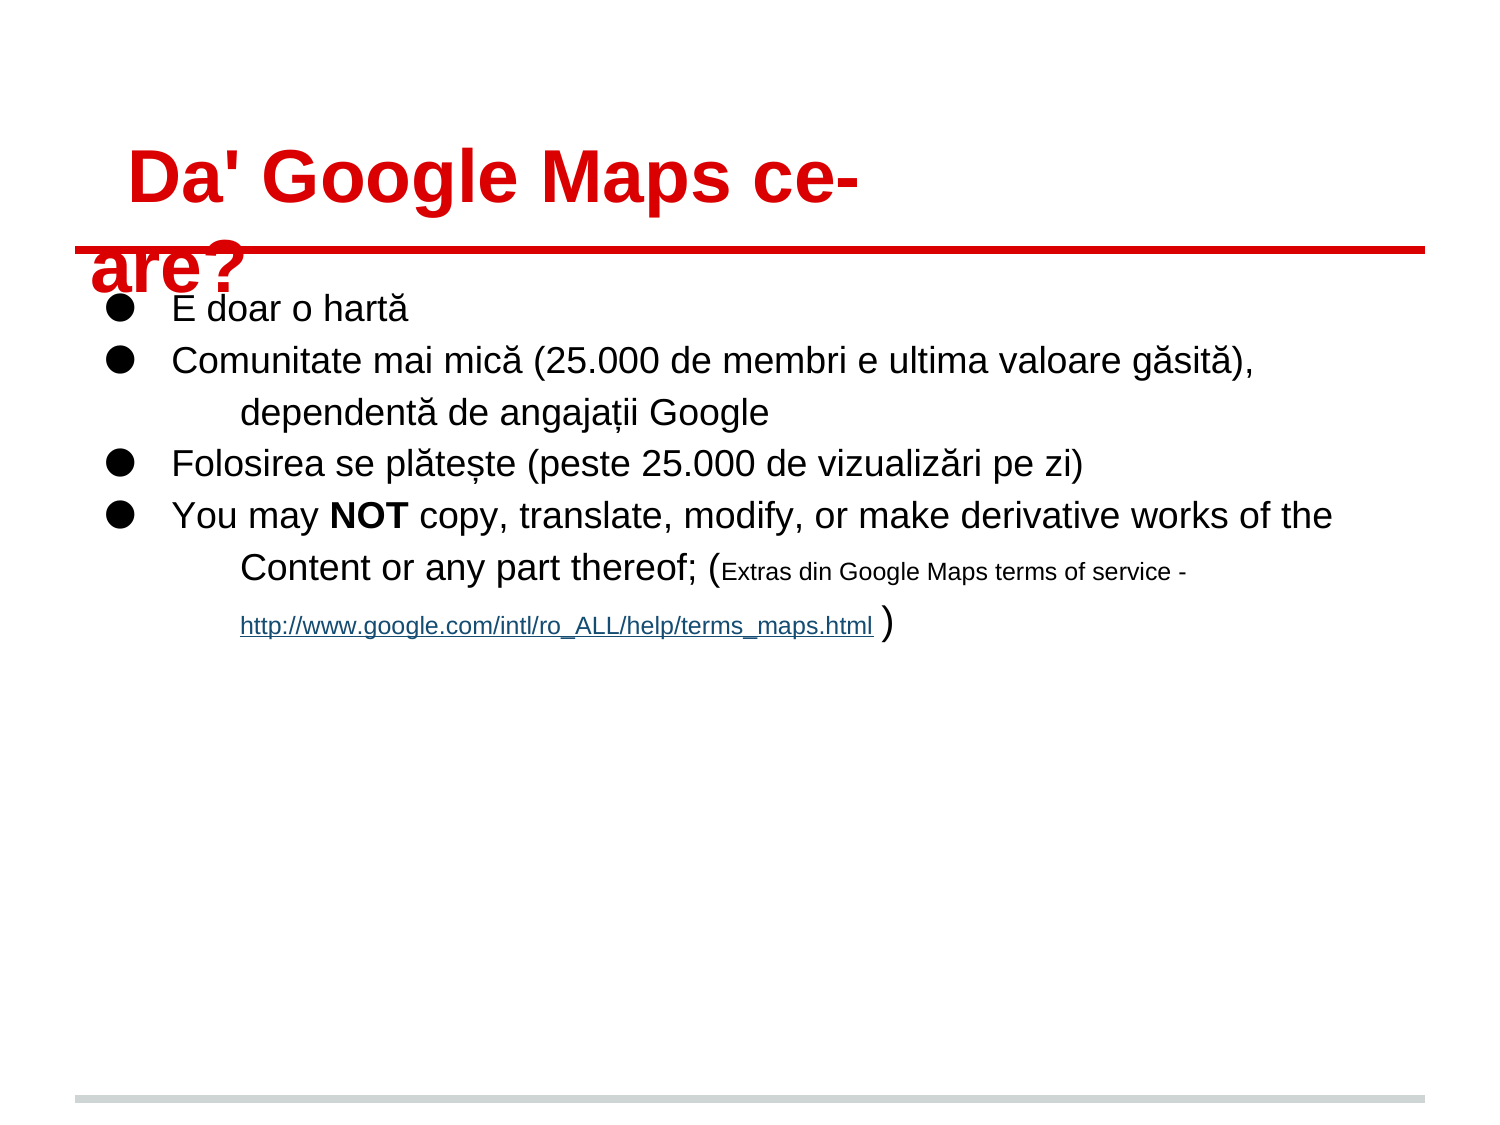

# Da' Google Maps ce-are?
E doar o hartă
Comunitate mai mică (25.000 de membri e ultima valoare găsită), dependentă de angajații Google
Folosirea se plătește (peste 25.000 de vizualizări pe zi)
You may NOT copy, translate, modify, or make derivative works of the Content or any part thereof; (Extras din Google Maps terms of service -http://www.google.com/intl/ro_ALL/help/terms_maps.html )